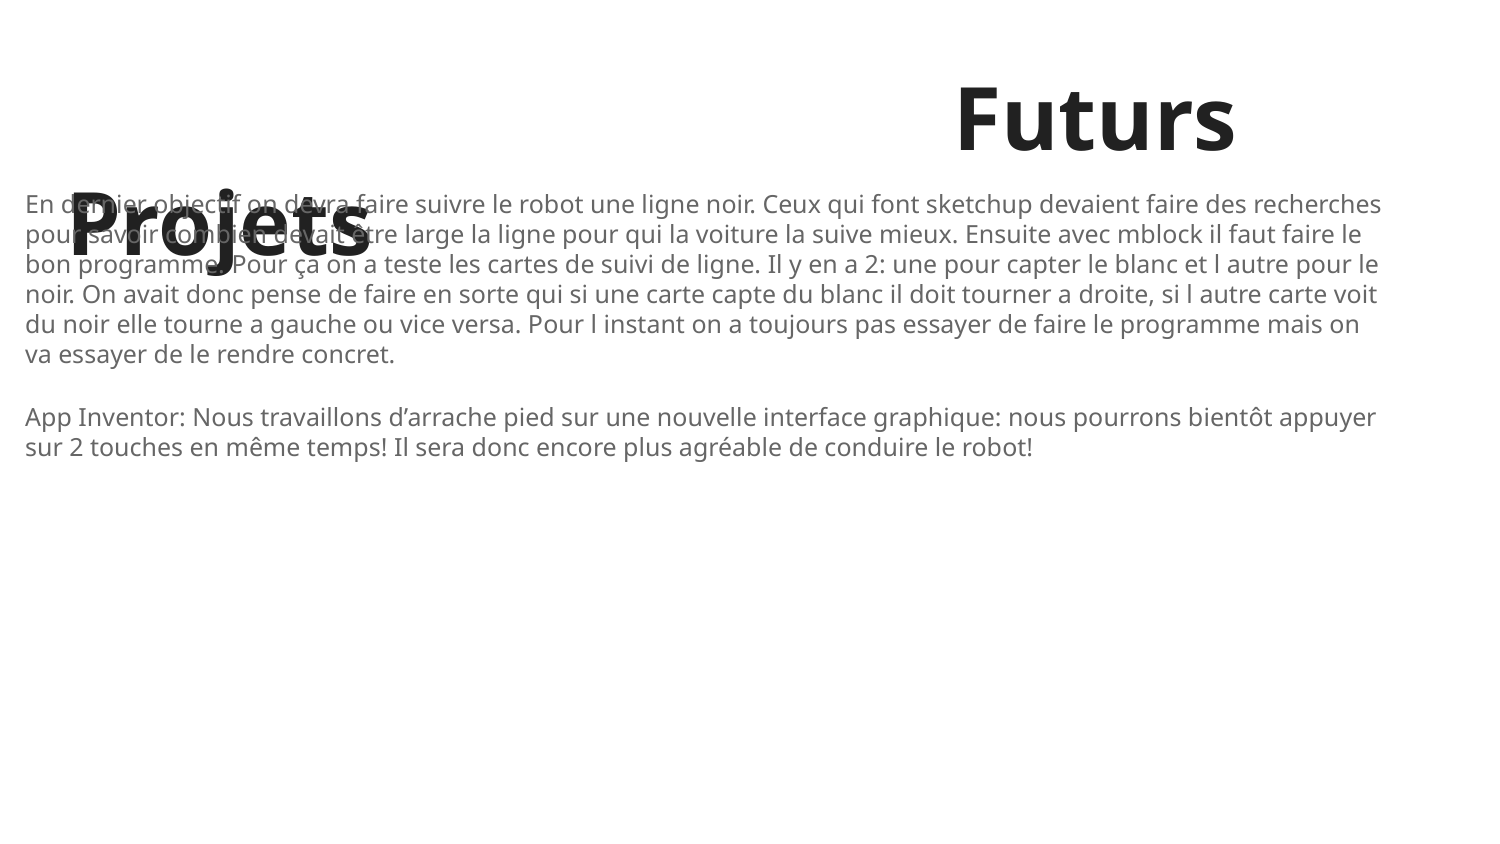

# Futurs Projets
En dernier objectif on devra faire suivre le robot une ligne noir. Ceux qui font sketchup devaient faire des recherches pour savoir combien devait être large la ligne pour qui la voiture la suive mieux. Ensuite avec mblock il faut faire le bon programme. Pour ça on a teste les cartes de suivi de ligne. Il y en a 2: une pour capter le blanc et l autre pour le noir. On avait donc pense de faire en sorte qui si une carte capte du blanc il doit tourner a droite, si l autre carte voit du noir elle tourne a gauche ou vice versa. Pour l instant on a toujours pas essayer de faire le programme mais on va essayer de le rendre concret.
App Inventor: Nous travaillons d’arrache pied sur une nouvelle interface graphique: nous pourrons bientôt appuyer sur 2 touches en même temps! Il sera donc encore plus agréable de conduire le robot!